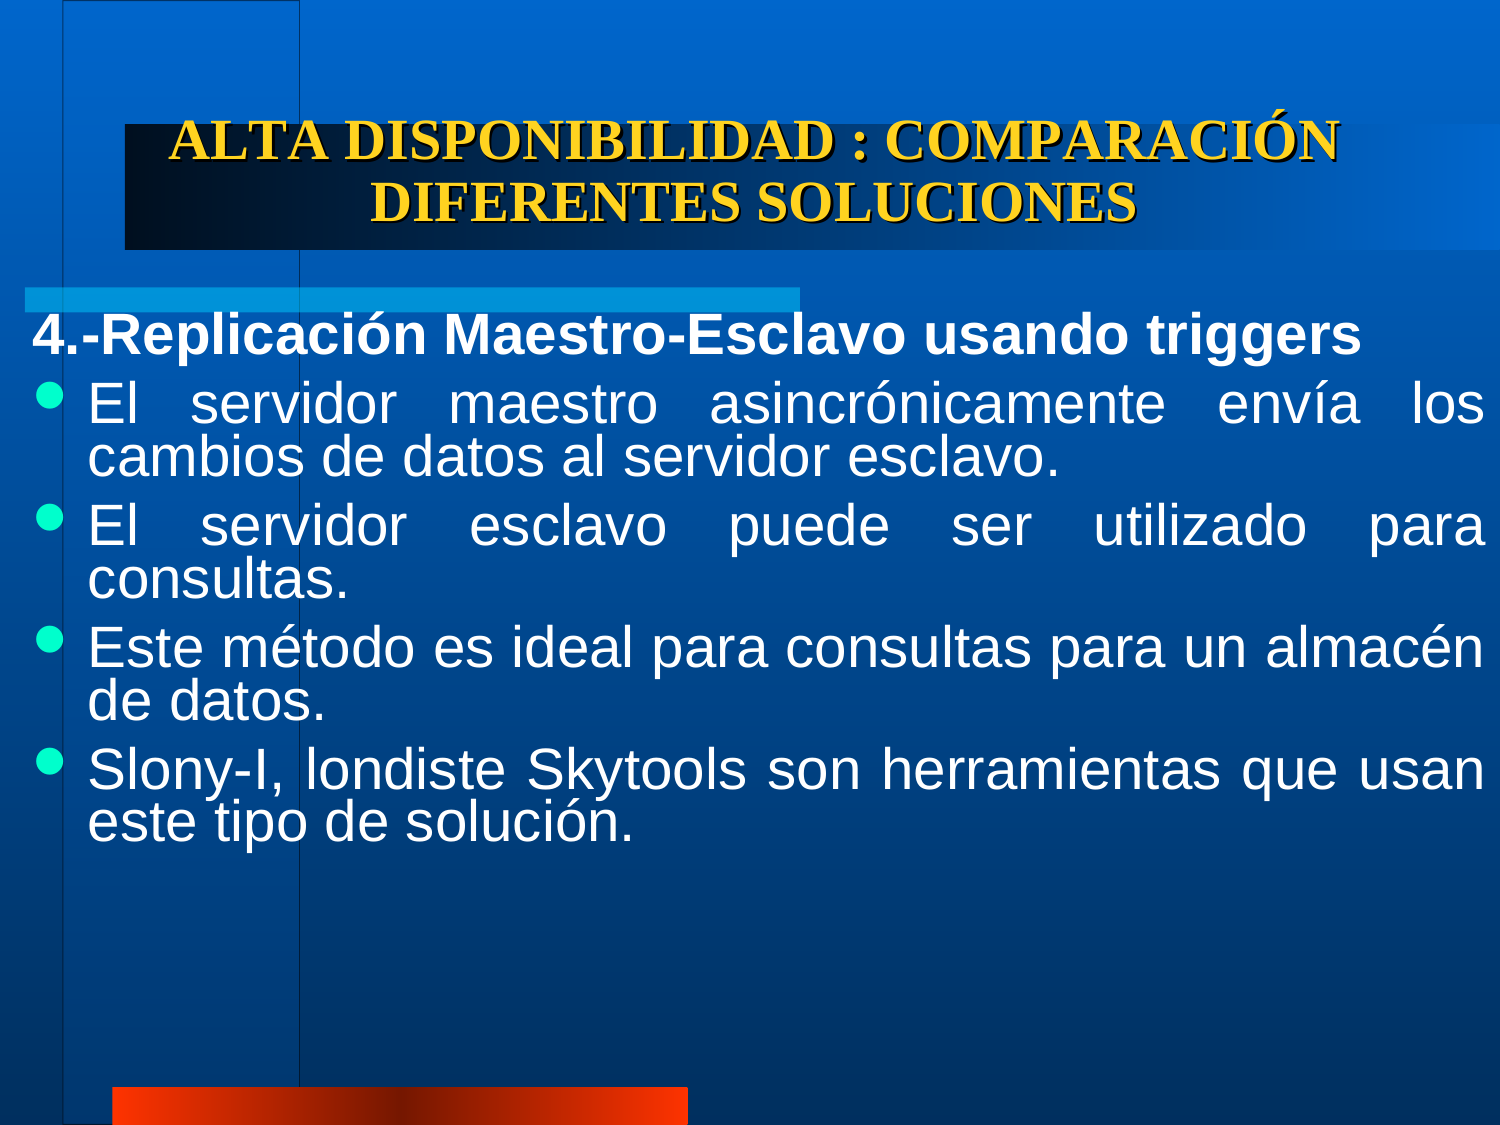

# ALTA DISPONIBILIDAD : COMPARACIÓN DIFERENTES SOLUCIONES
4.-Replicación Maestro-Esclavo usando triggers
El servidor maestro asincrónicamente envía los cambios de datos al servidor esclavo.
El servidor esclavo puede ser utilizado para consultas.
Este método es ideal para consultas para un almacén de datos.
Slony-I, londiste Skytools son herramientas que usan este tipo de solución.